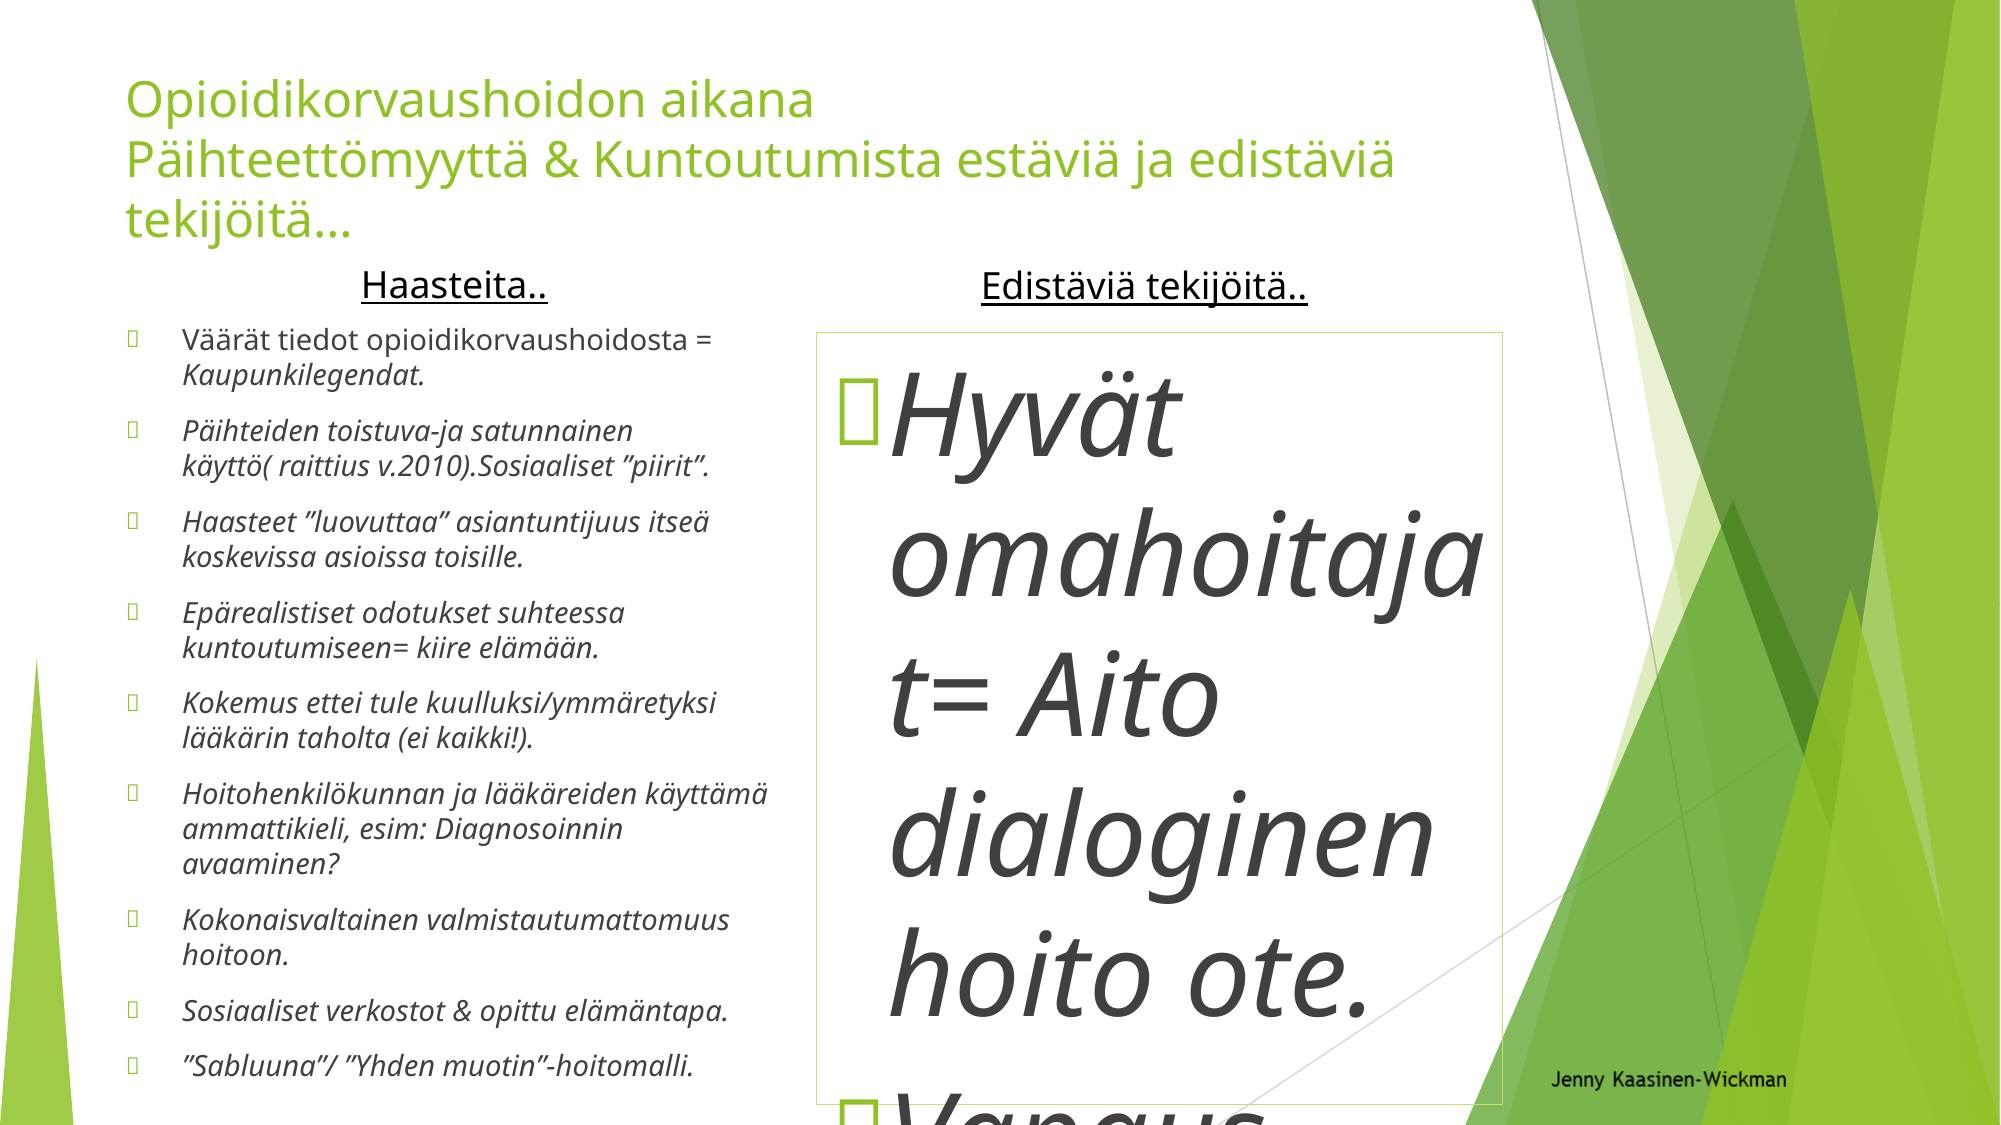

# Opioidikorvaushoidon aikana Päihteettömyyttä & Kuntoutumista estäviä ja edistäviä tekijöitä…
Haasteita..
Edistäviä tekijöitä..
Väärät tiedot opioidikorvaushoidosta = Kaupunkilegendat.
Päihteiden toistuva-ja satunnainen käyttö( raittius v.2010).Sosiaaliset ”piirit”.
Haasteet ”luovuttaa” asiantuntijuus itseä koskevissa asioissa toisille.
Epärealistiset odotukset suhteessa kuntoutumiseen= kiire elämään.
Kokemus ettei tule kuulluksi/ymmäretyksi lääkärin taholta (ei kaikki!).
Hoitohenkilökunnan ja lääkäreiden käyttämä ammattikieli, esim: Diagnosoinnin avaaminen?
Kokonaisvaltainen valmistautumattomuus hoitoon.
Sosiaaliset verkostot & opittu elämäntapa.
”Sabluuna”/ ”Yhden muotin”-hoitomalli.
Hyvät omahoitajat= Aito dialoginen hoito ote.
Vapaus suhteessa vastuuseen.
Kannustus & Positiivinen-peili.
Psykoterapia & muu kokonaisvaltainen psykososiaalinen tuki-ja ohjaus & oikea aikaisuus.
Raittius & Päihteettömyys v.2010
Kouluttautumismahdollisuudet ja työnteko. Sosiaalisten verkostojen muutokset ja tervehtyminen. Osallisuus- ja osallisuuden vahvistuminen.
Itsetuntemuksen- ja itsetunnon vahvistuminen.
Hyvä lääkäri & hoitohenkilökunta.
Yksilöllinen hoito & yksilöllinen hoito-ja kuntoutussuunnitelma.
Kyky irrottautua vanhoista ”piireistä”.